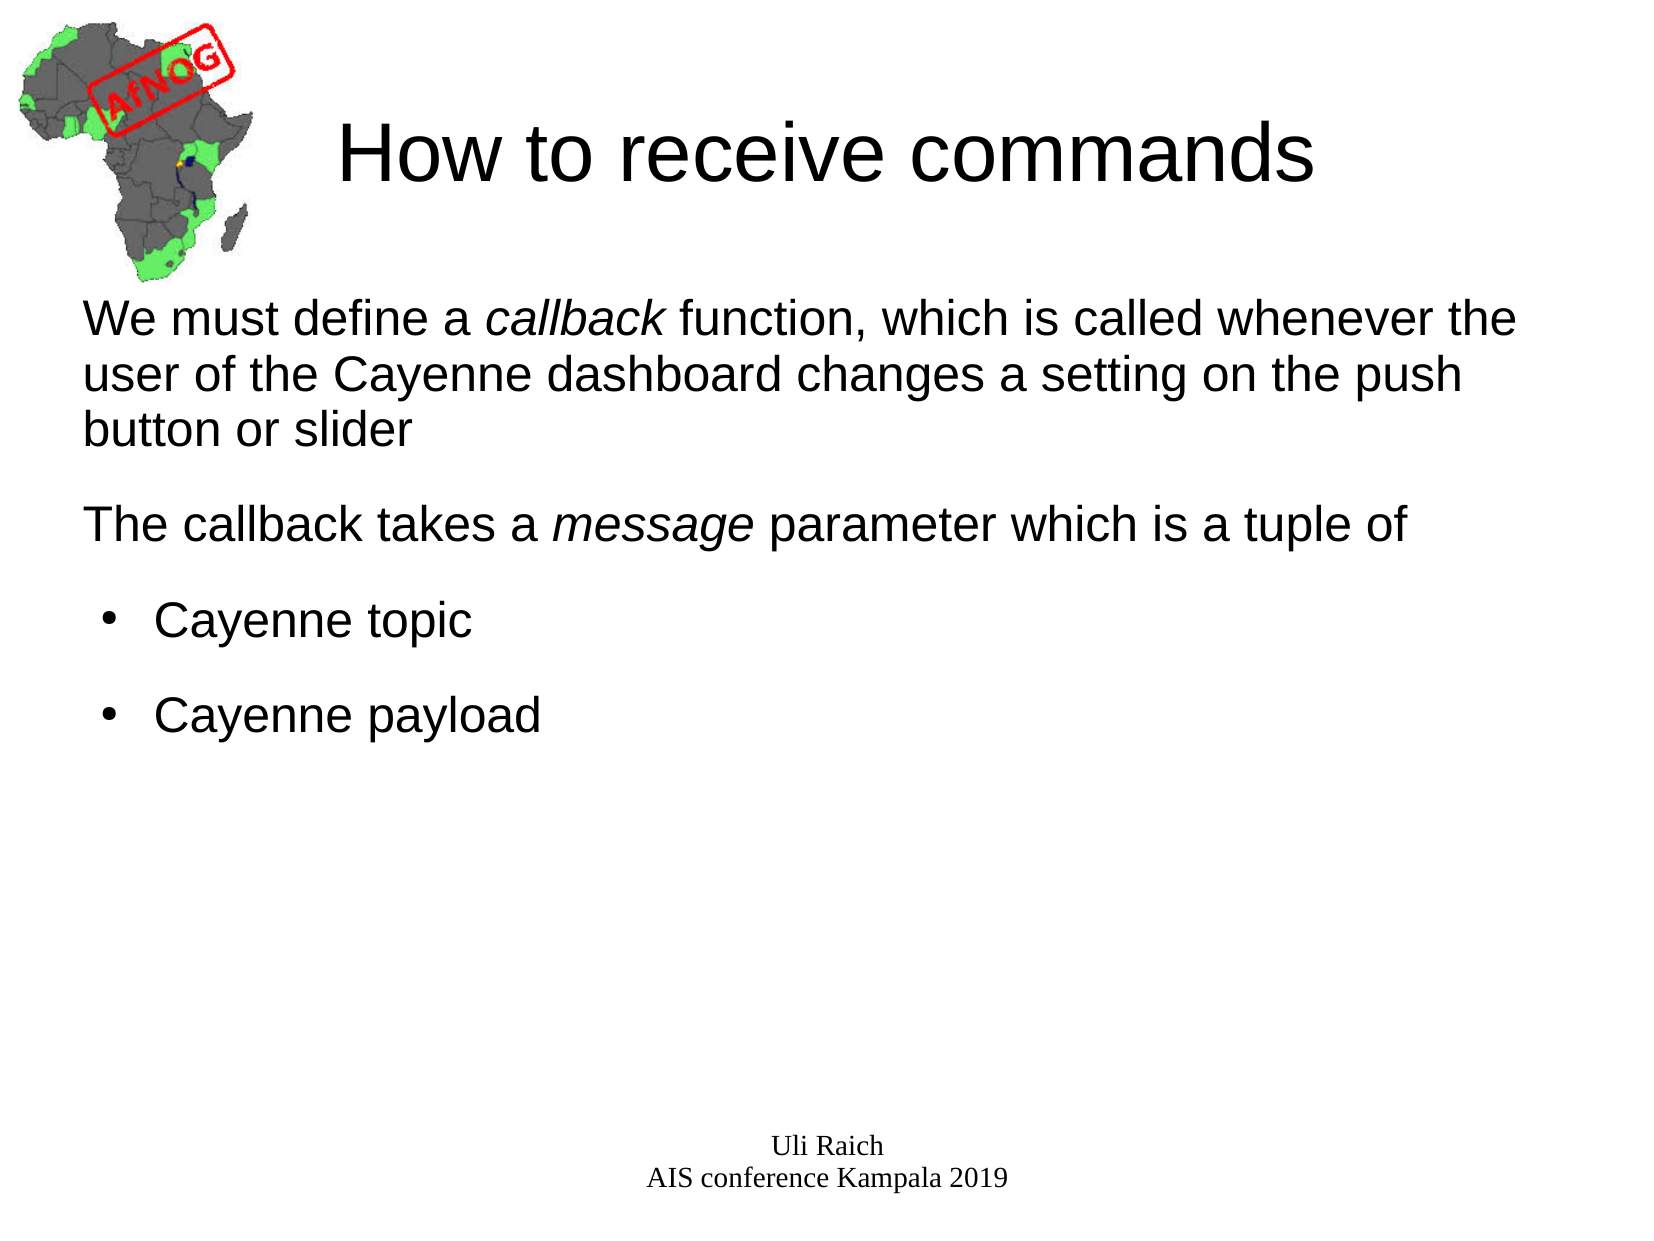

# How to receive commands
We must define a callback function, which is called whenever the user of the Cayenne dashboard changes a setting on the push button or slider
The callback takes a message parameter which is a tuple of
Cayenne topic
Cayenne payload